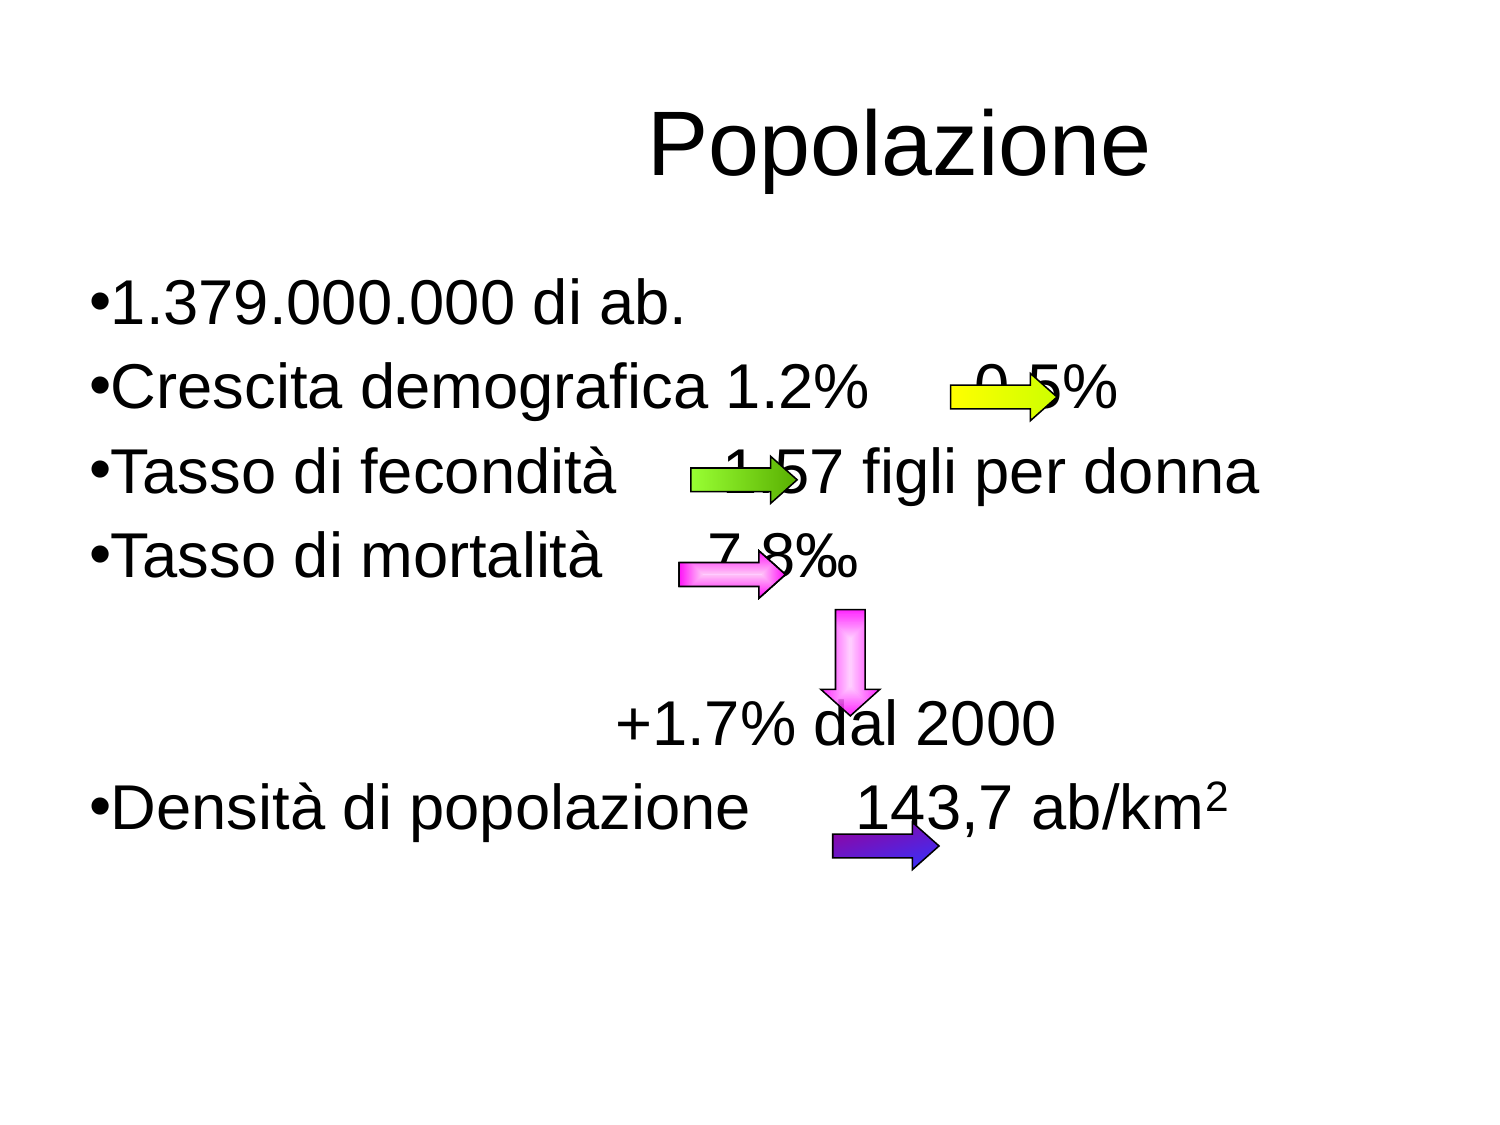

# Popolazione
1.379.000.000 di ab.
Crescita demografica 1.2% 0.5%
Tasso di fecondità 1.57 figli per donna
Tasso di mortalità 7.8‰
 +1.7% dal 2000
Densità di popolazione 143,7 ab/km2